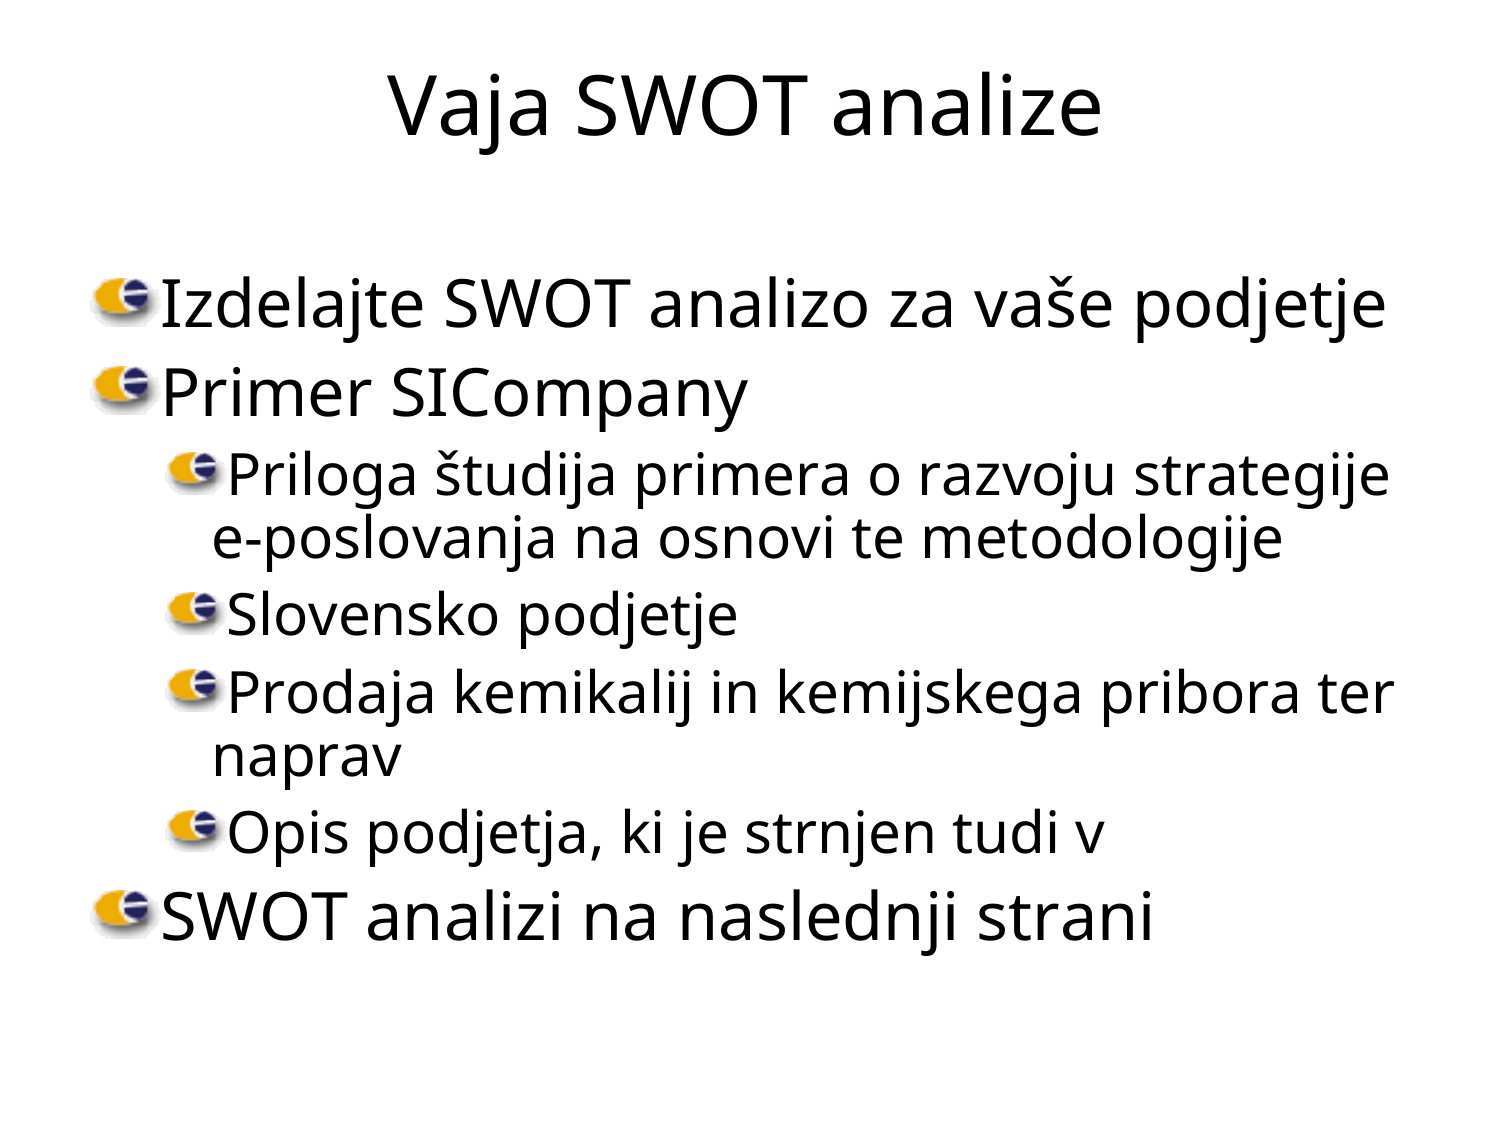

# Vaja SWOT analize
Izdelajte SWOT analizo za vaše podjetje
Primer SICompany
Priloga študija primera o razvoju strategije e-poslovanja na osnovi te metodologije
Slovensko podjetje
Prodaja kemikalij in kemijskega pribora ter naprav
Opis podjetja, ki je strnjen tudi v
SWOT analizi na naslednji strani